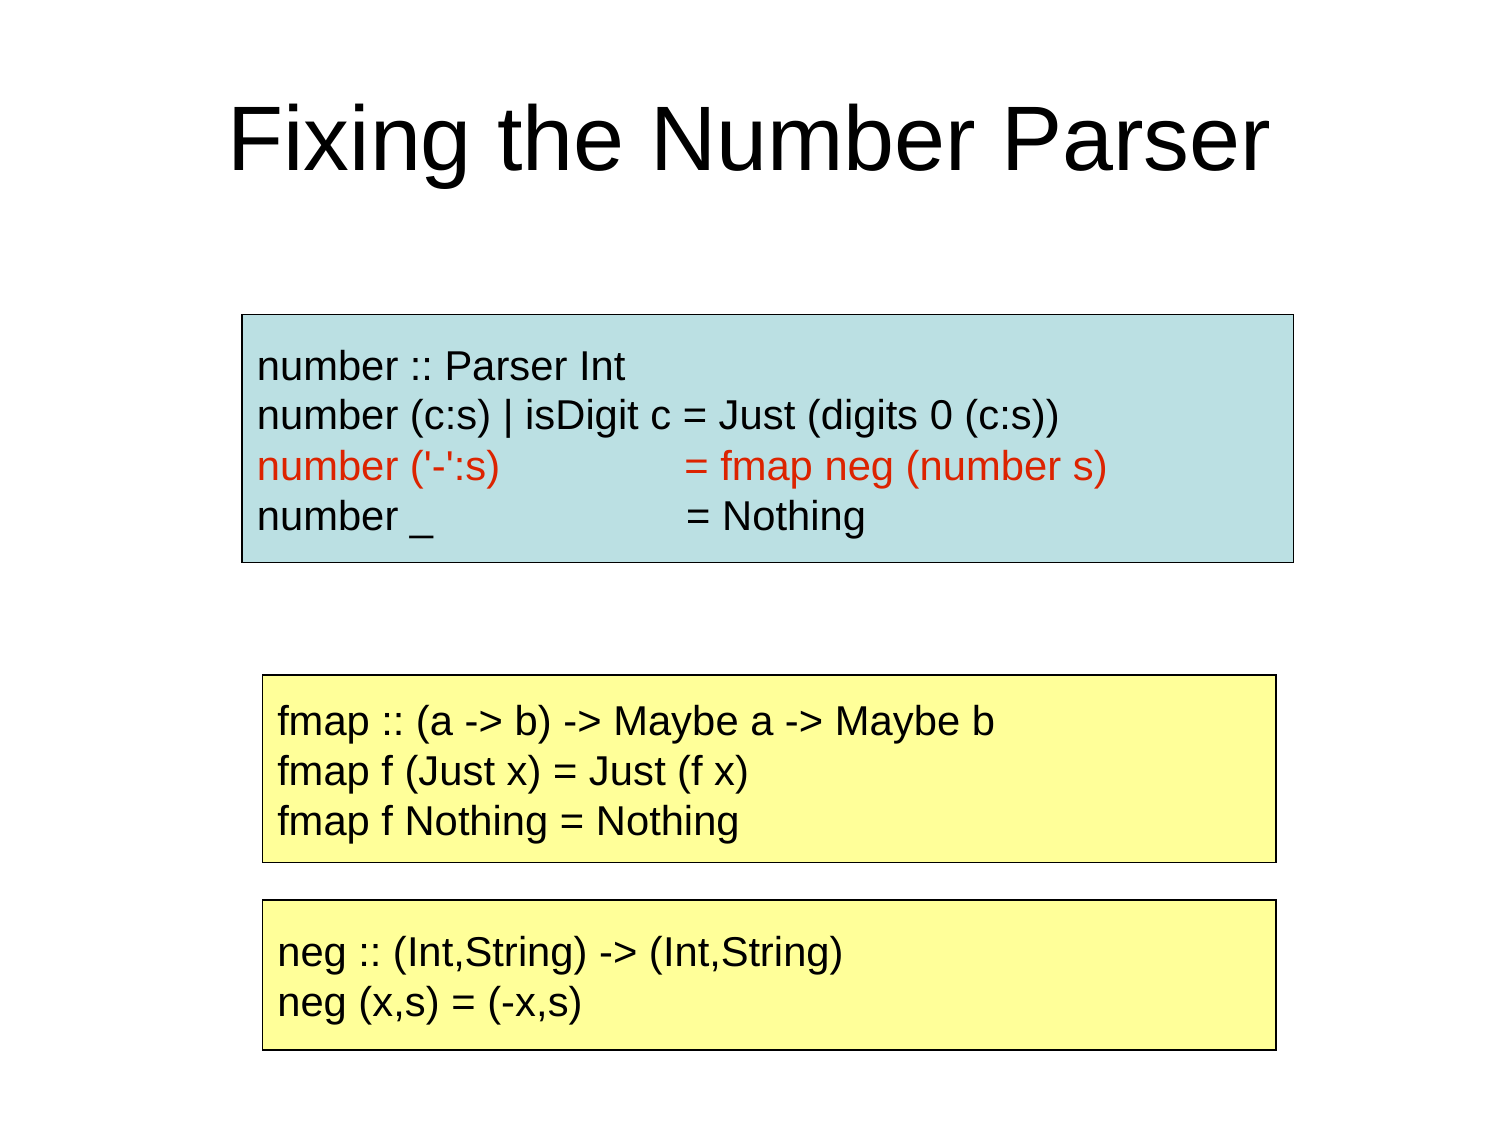

# Fixing the Number Parser
number :: Parser Int
number (c:s) | isDigit c = Just (digits 0 (c:s))
number ('-':s) = fmap neg (number s)
number _ = Nothing
fmap :: (a -> b) -> Maybe a -> Maybe b
fmap f (Just x) = Just (f x)
fmap f Nothing = Nothing
neg :: (Int,String) -> (Int,String)
neg (x,s) = (-x,s)